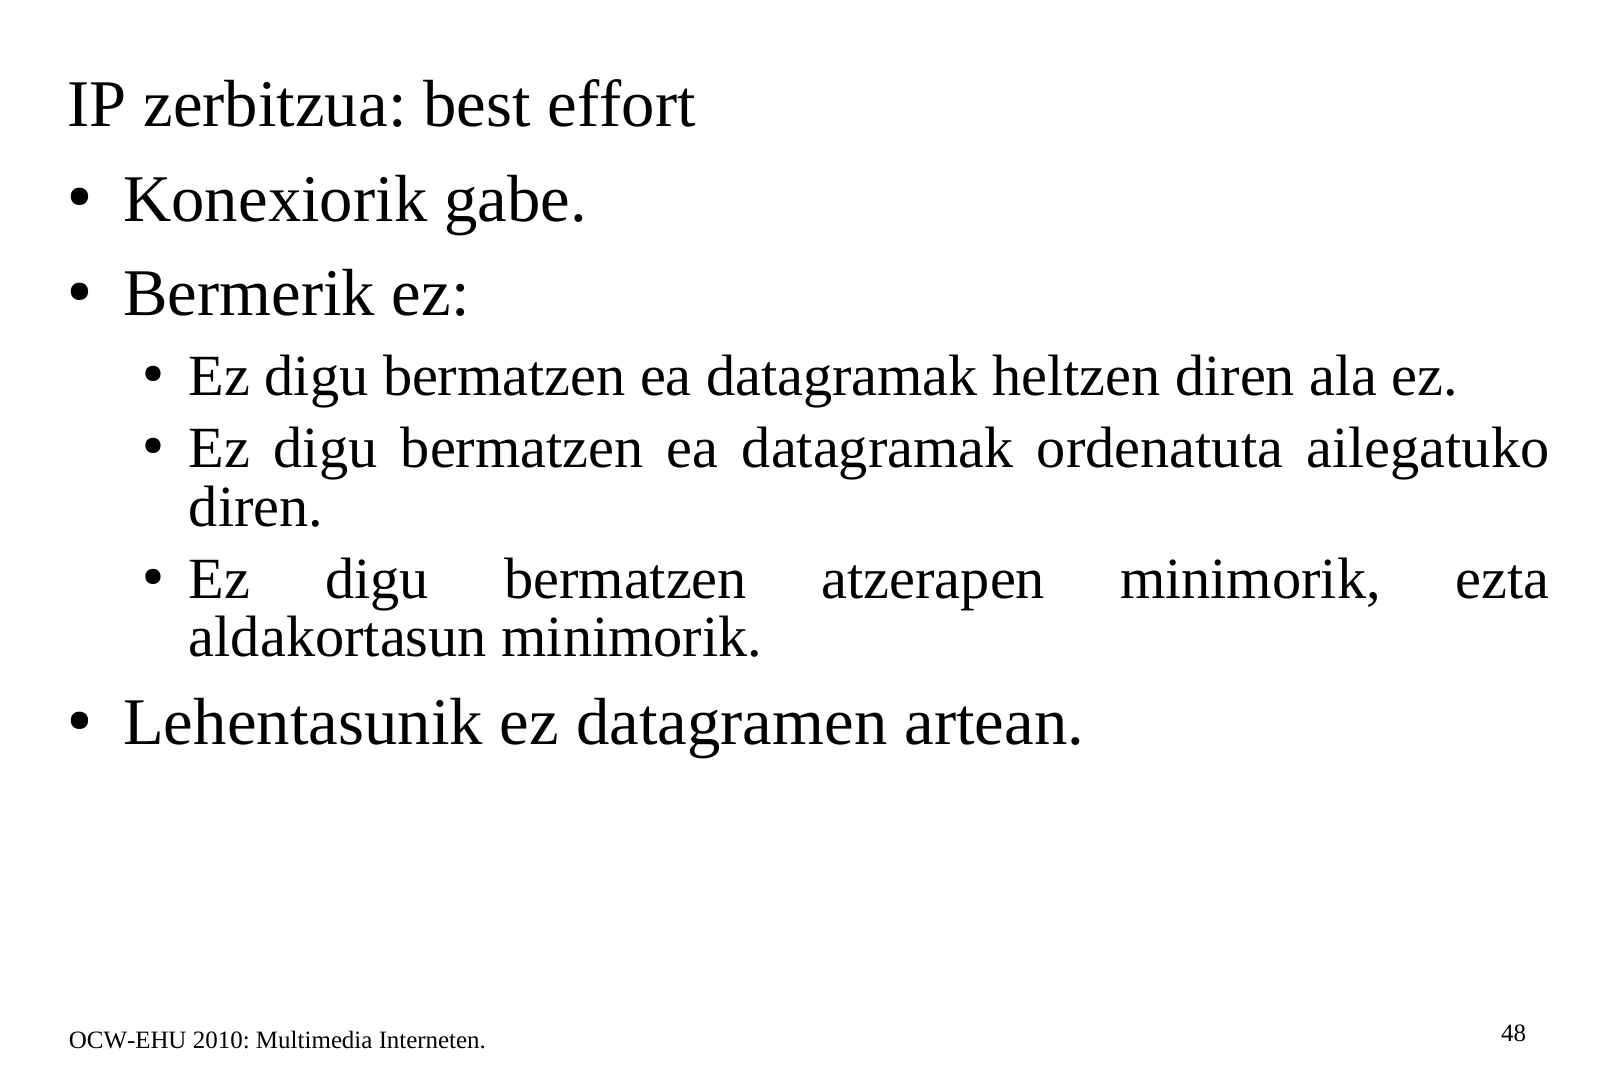

# IP zerbitzua: best effort
Konexiorik gabe.
Bermerik ez:
Ez digu bermatzen ea datagramak heltzen diren ala ez.
Ez digu bermatzen ea datagramak ordenatuta ailegatuko diren.
Ez digu bermatzen atzerapen minimorik, ezta aldakortasun minimorik.
Lehentasunik ez datagramen artean.
48